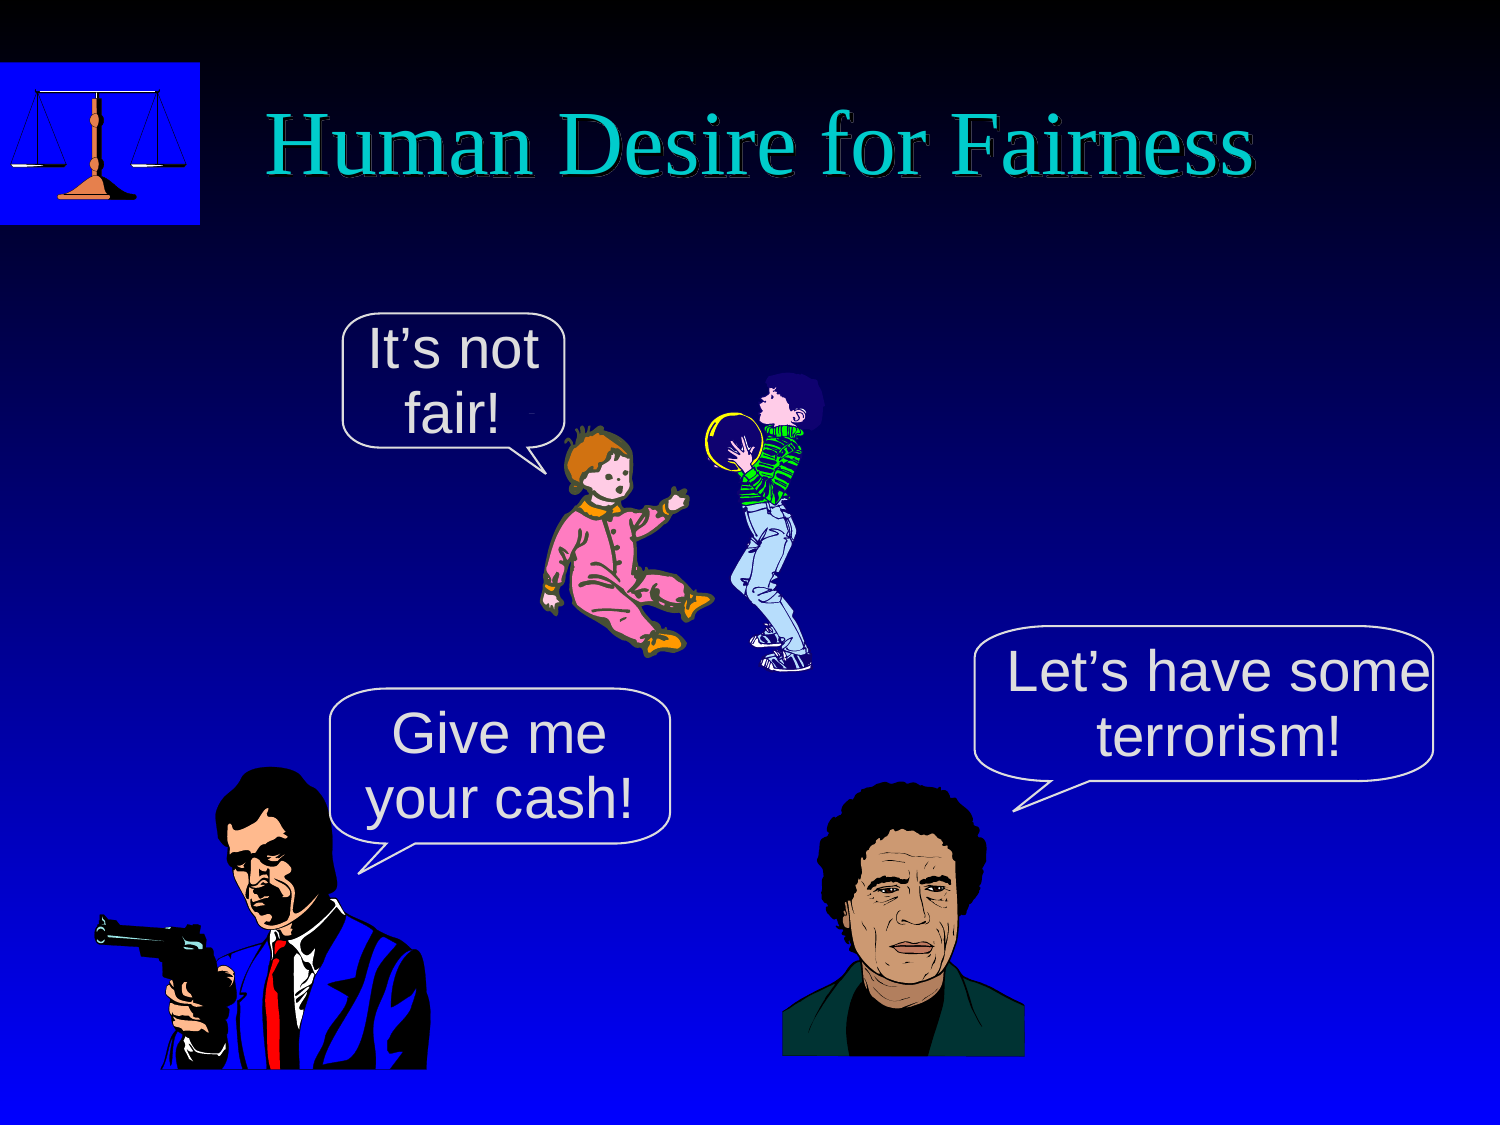

# Human Desire for Fairness
It’s not
fair!
Let’s have some
terrorism!
Give me
your cash!